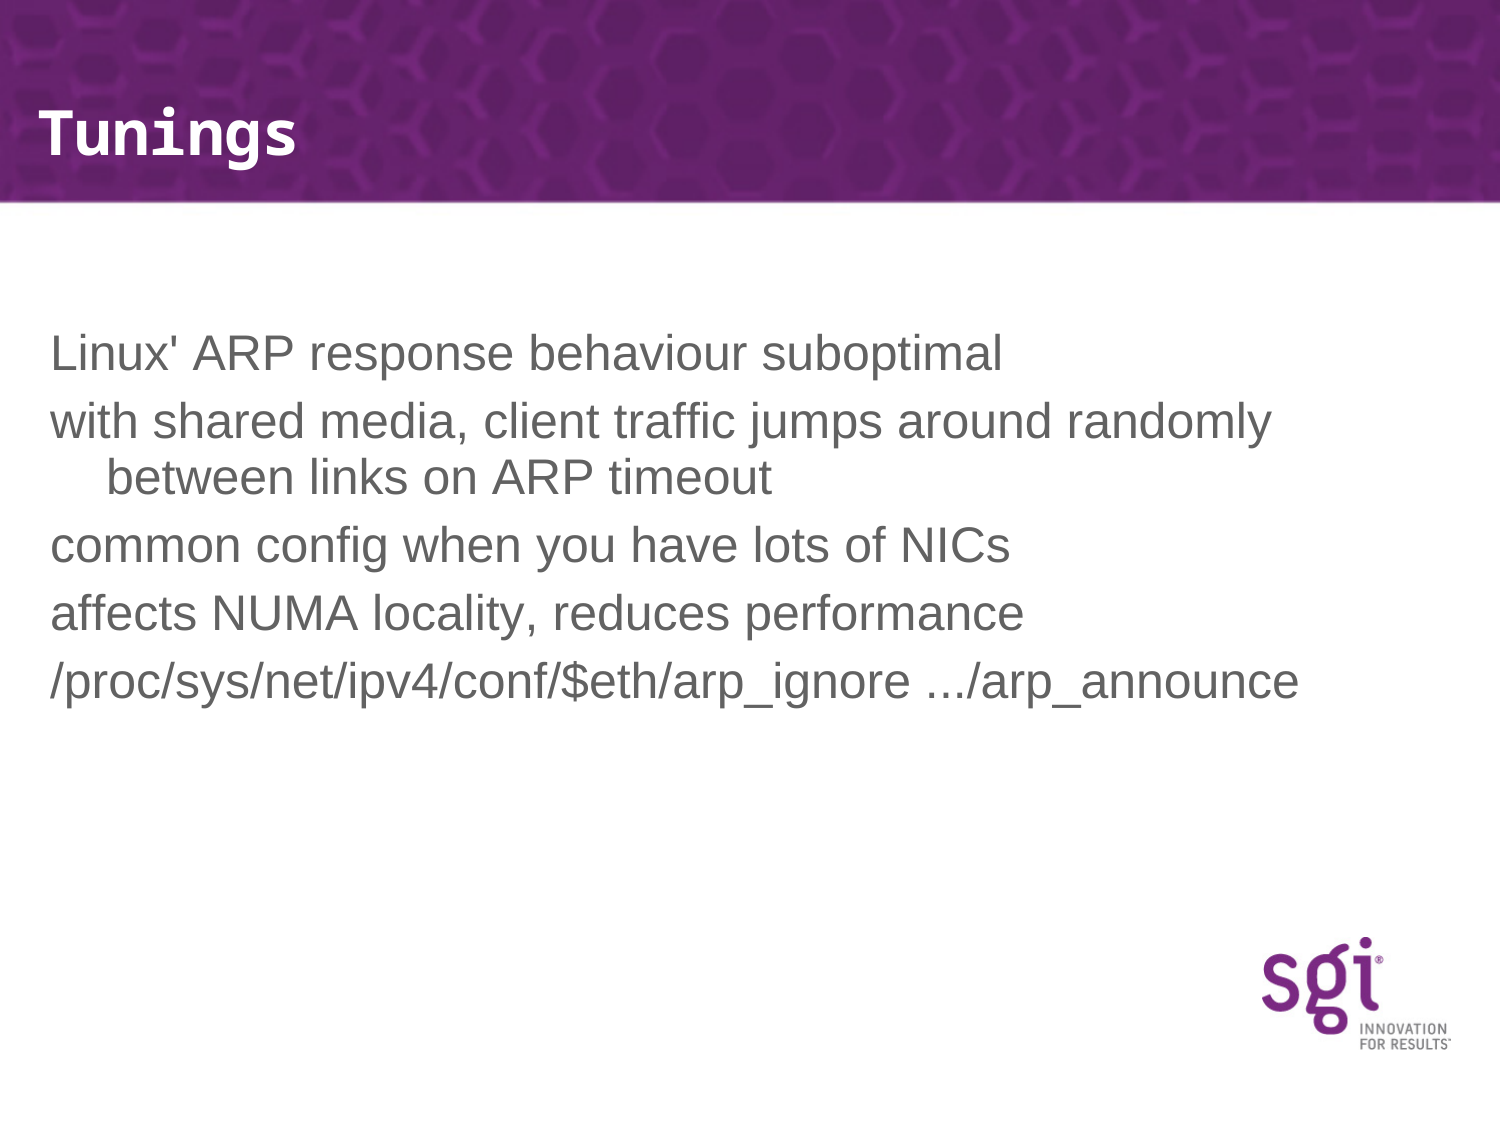

# Tunings
Linux' ARP response behaviour suboptimal
with shared media, client traffic jumps around randomly between links on ARP timeout
common config when you have lots of NICs
affects NUMA locality, reduces performance
/proc/sys/net/ipv4/conf/$eth/arp_ignore .../arp_announce